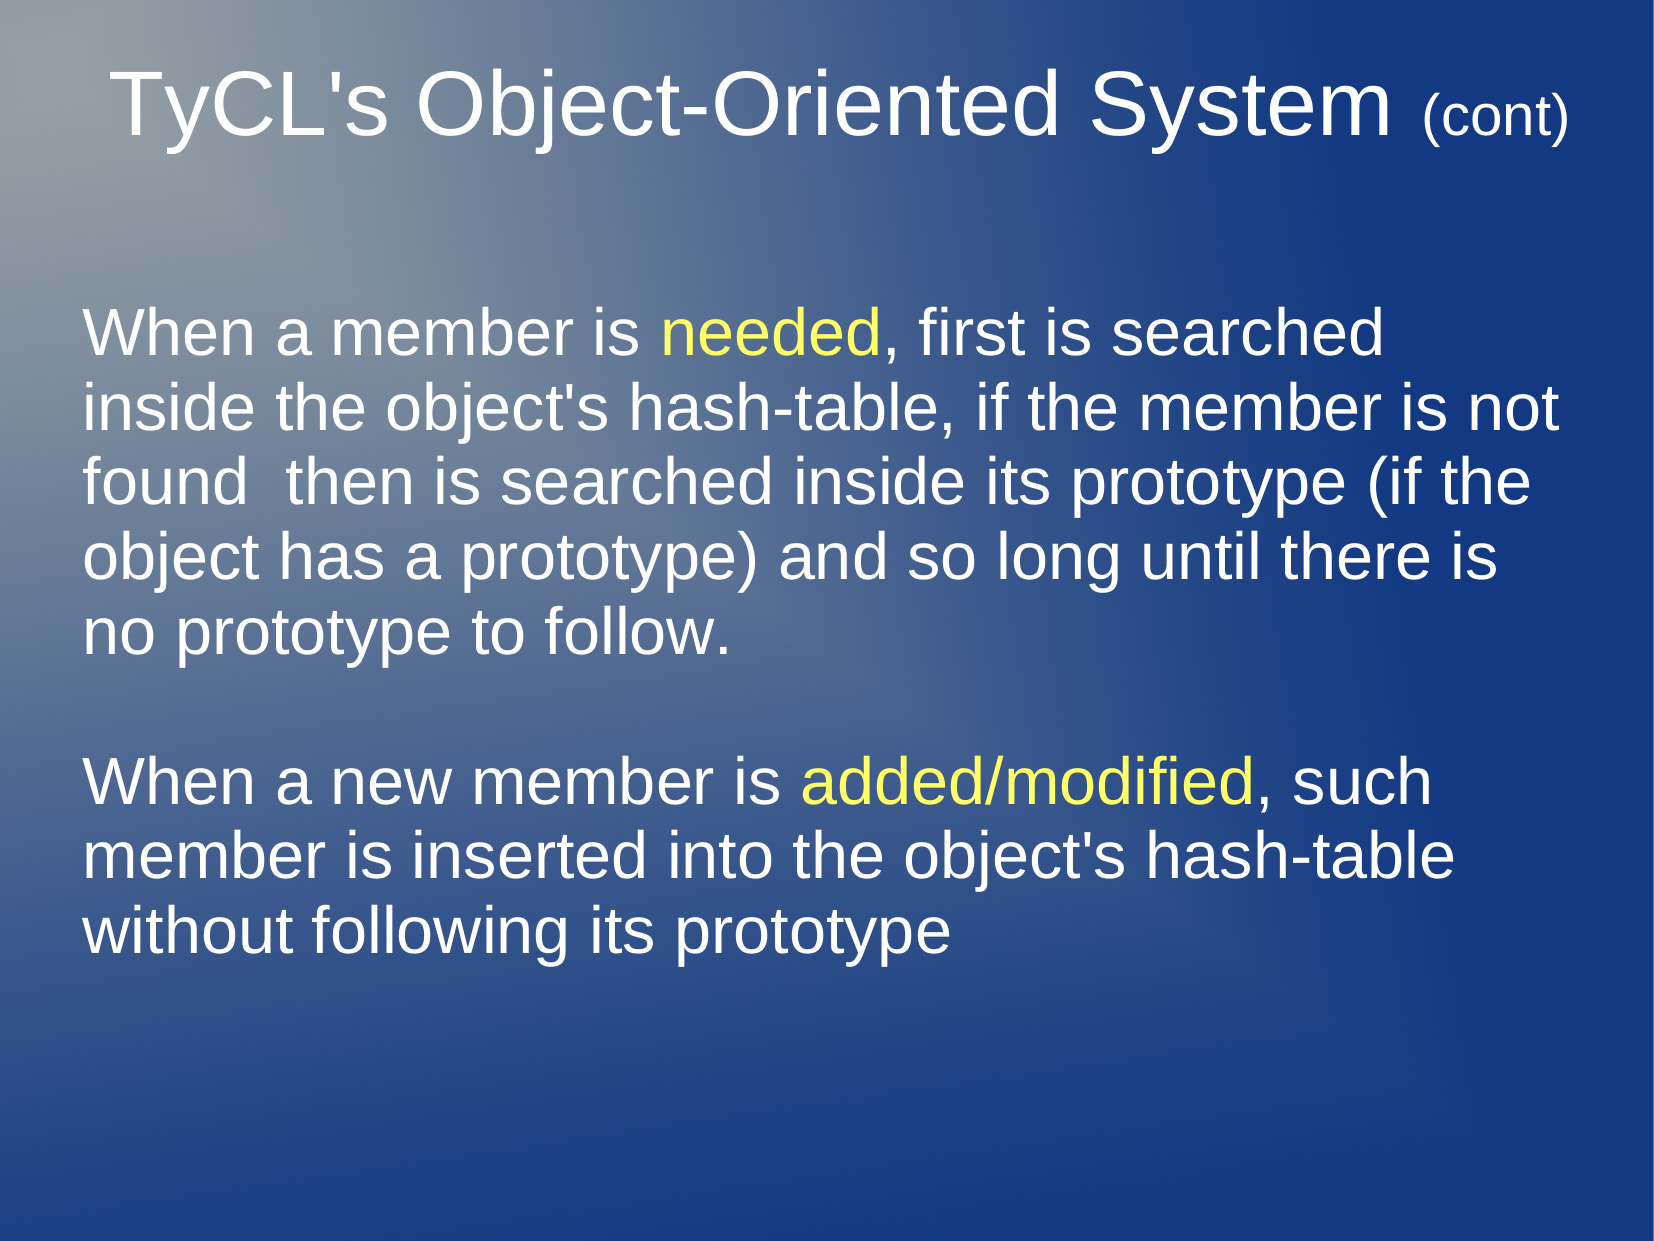

TyCL's Object-Oriented System (cont)
# When a member is needed, first is searched inside the object's hash-table, if the member is not found then is searched inside its prototype (if the object has a prototype) and so long until there is no prototype to follow.
When a new member is added/modified, such member is inserted into the object's hash-table without following its prototype